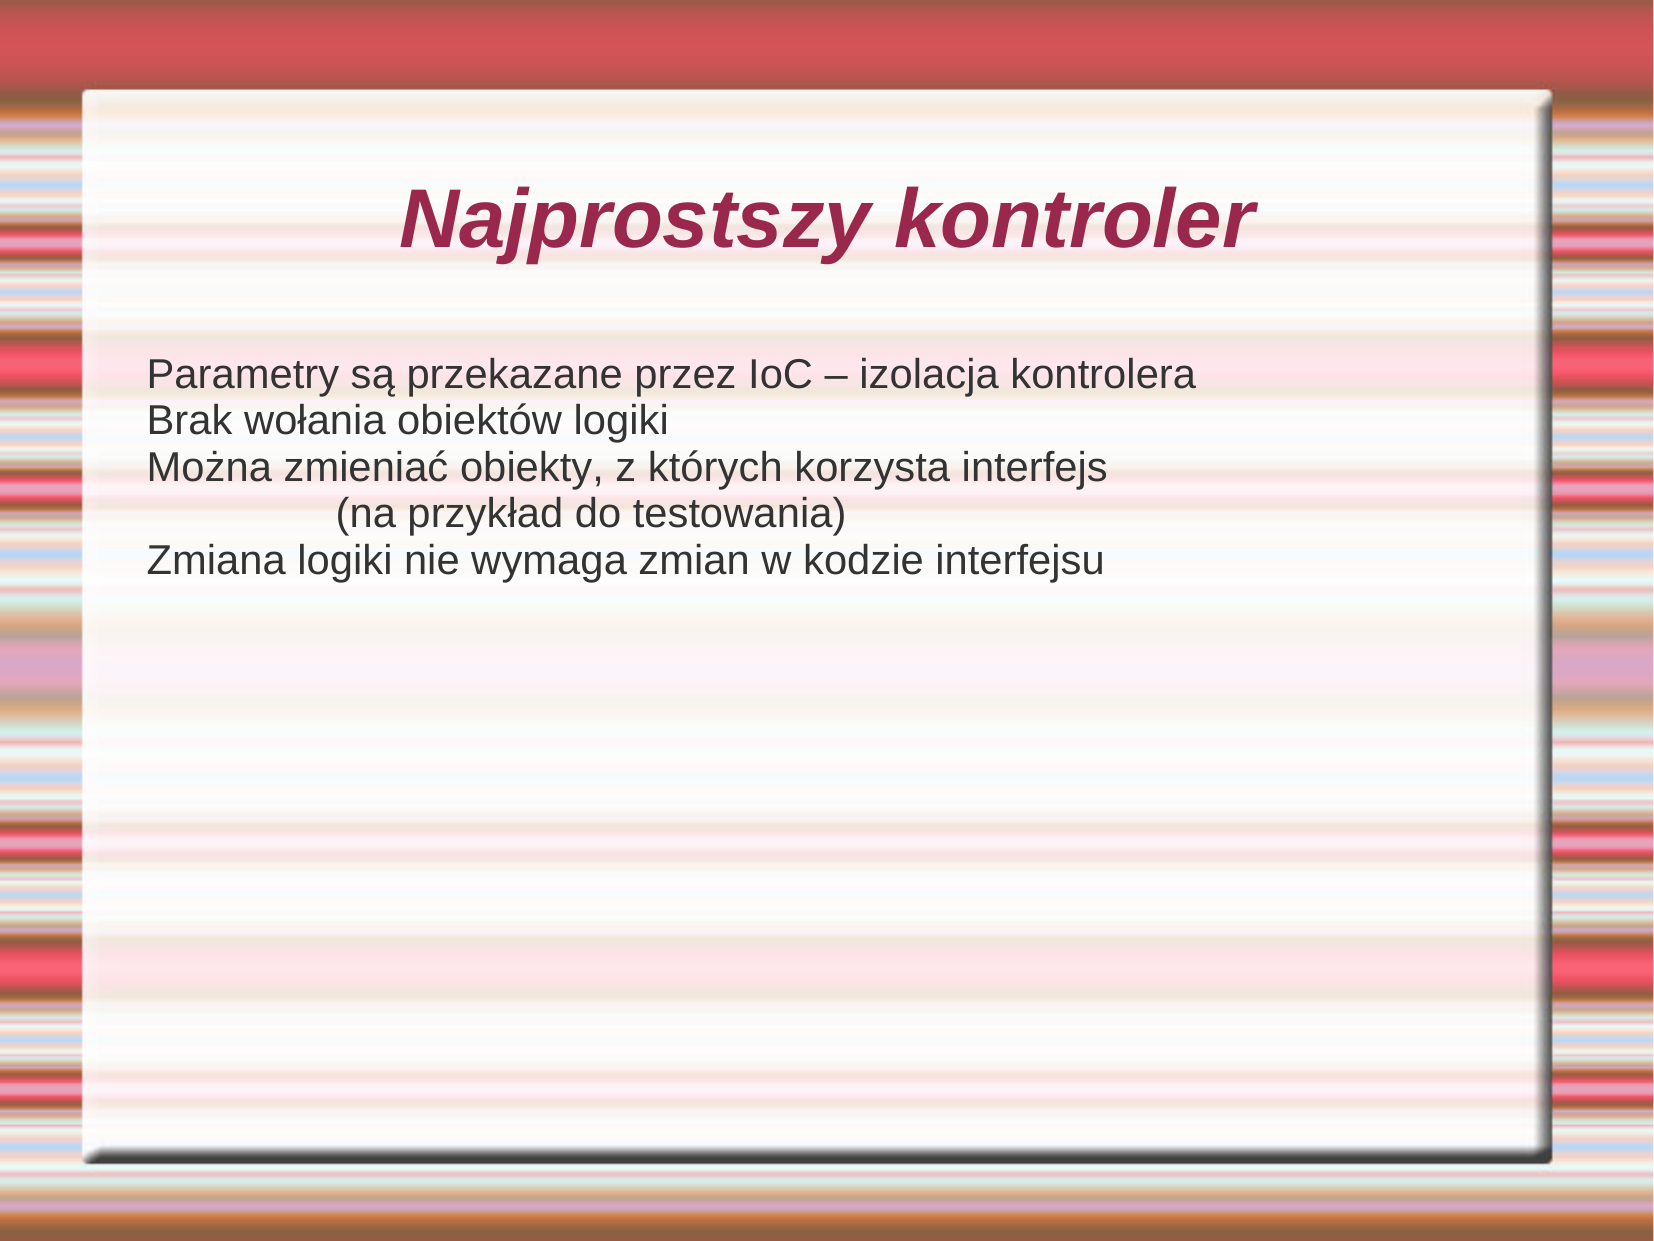

# Najprostszy kontroler
Parametry są przekazane przez IoC – izolacja kontrolera
Brak wołania obiektów logiki
Można zmieniać obiekty, z których korzysta interfejs
	(na przykład do testowania)
Zmiana logiki nie wymaga zmian w kodzie interfejsu